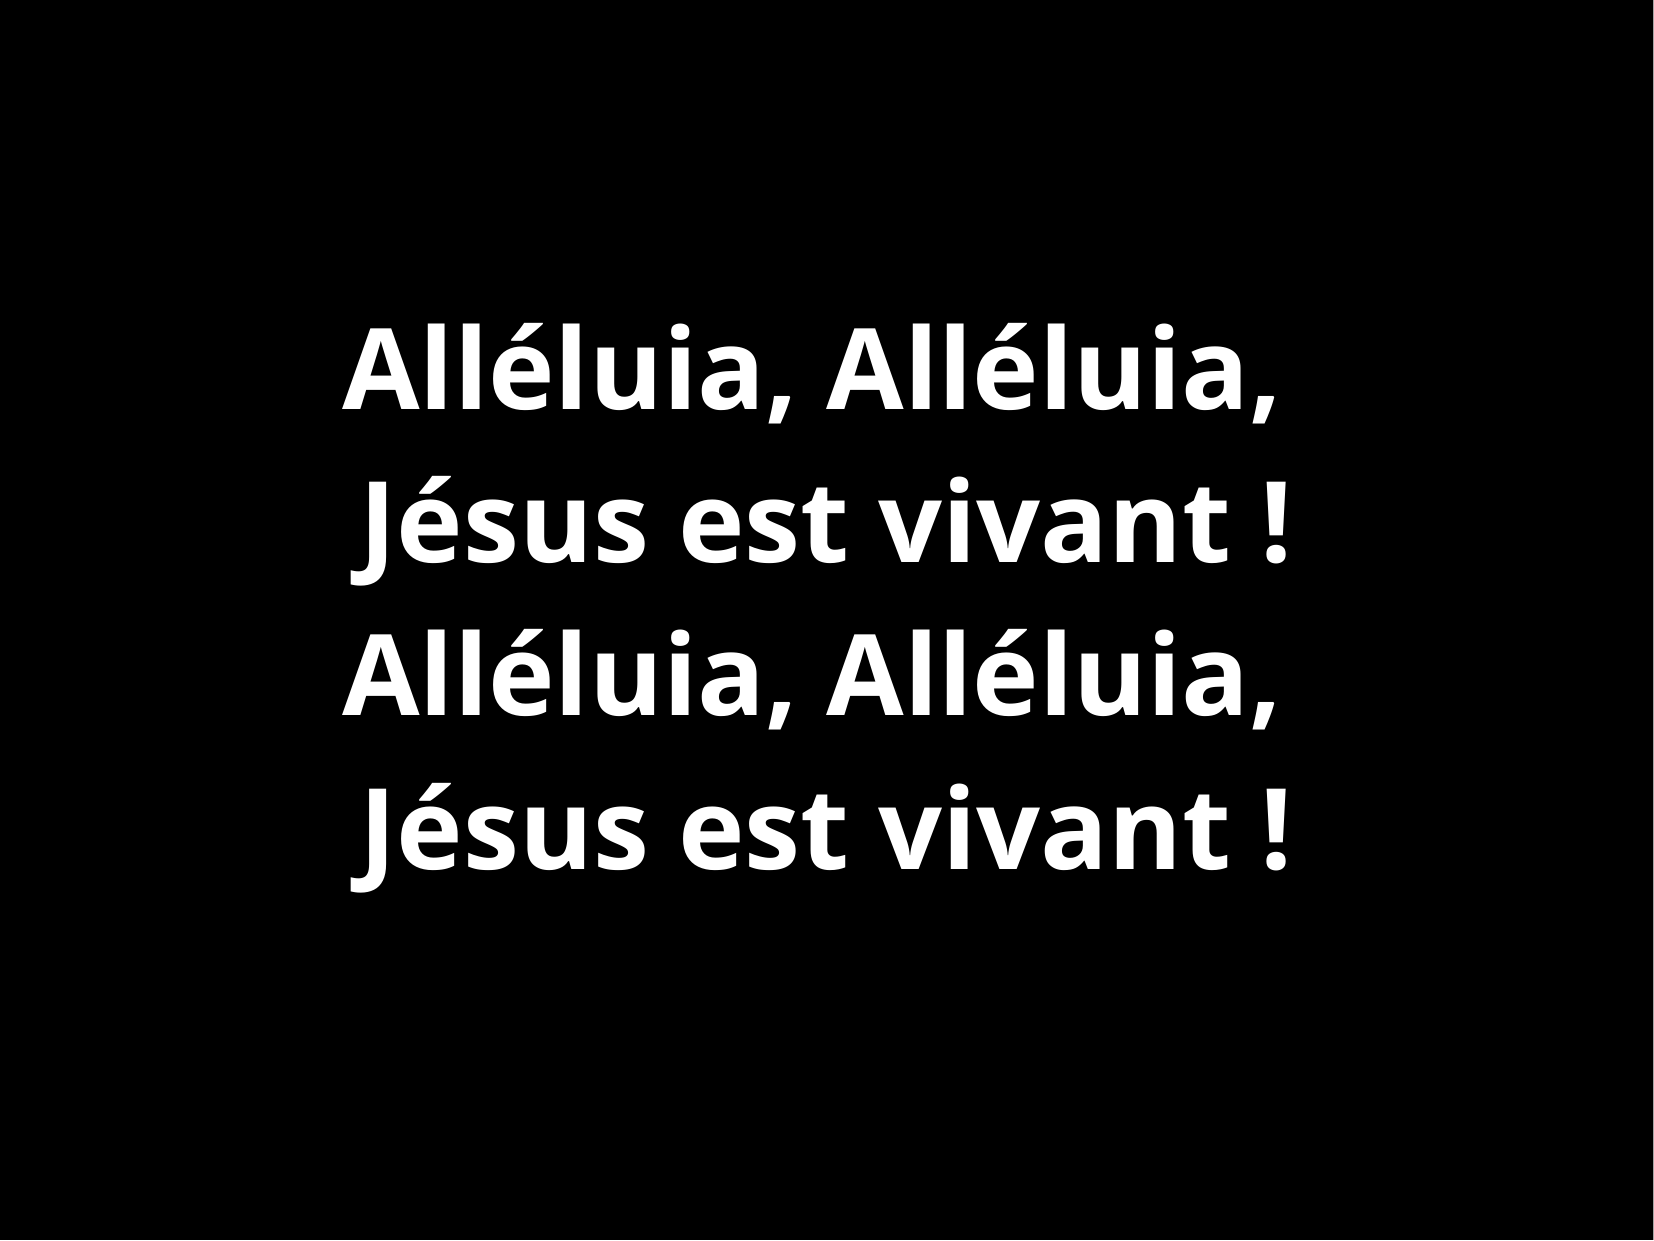

# Alléluia, Alléluia,
Jésus est vivant !
Alléluia, Alléluia,
Jésus est vivant !